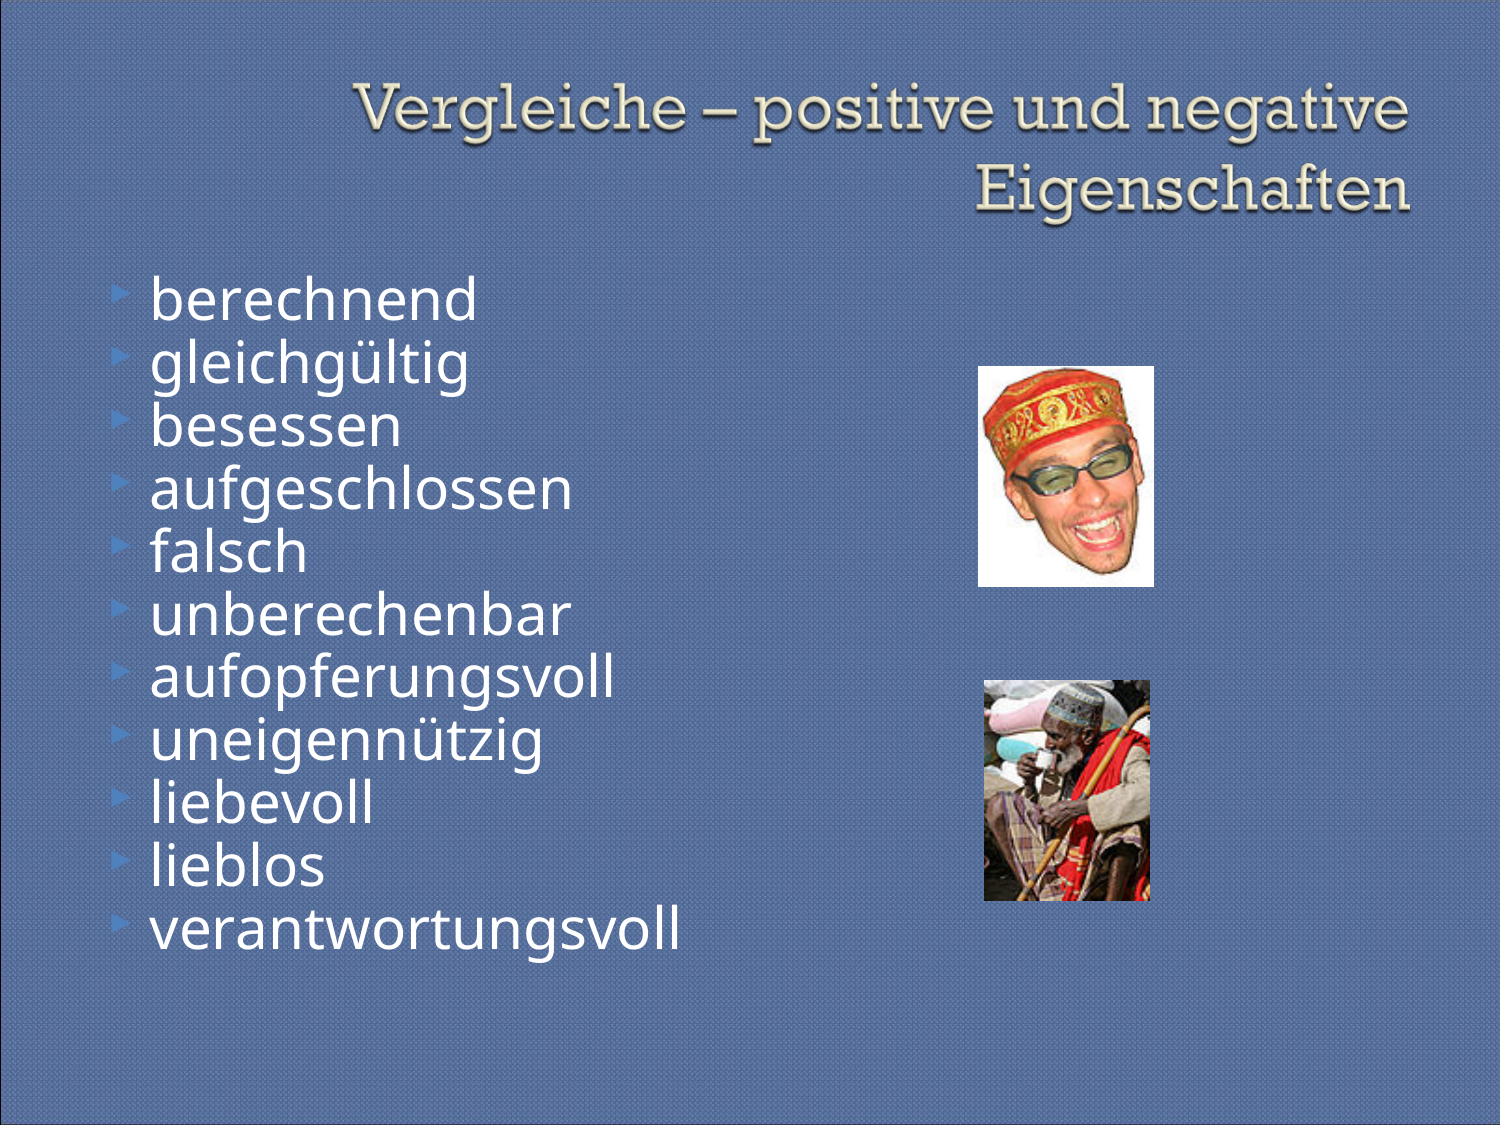

# berechnend
gleichgültig
besessen
aufgeschlossen
falsch
unberechenbar
aufopferungsvoll
uneigennützig
liebevoll
lieblos
verantwortungsvoll